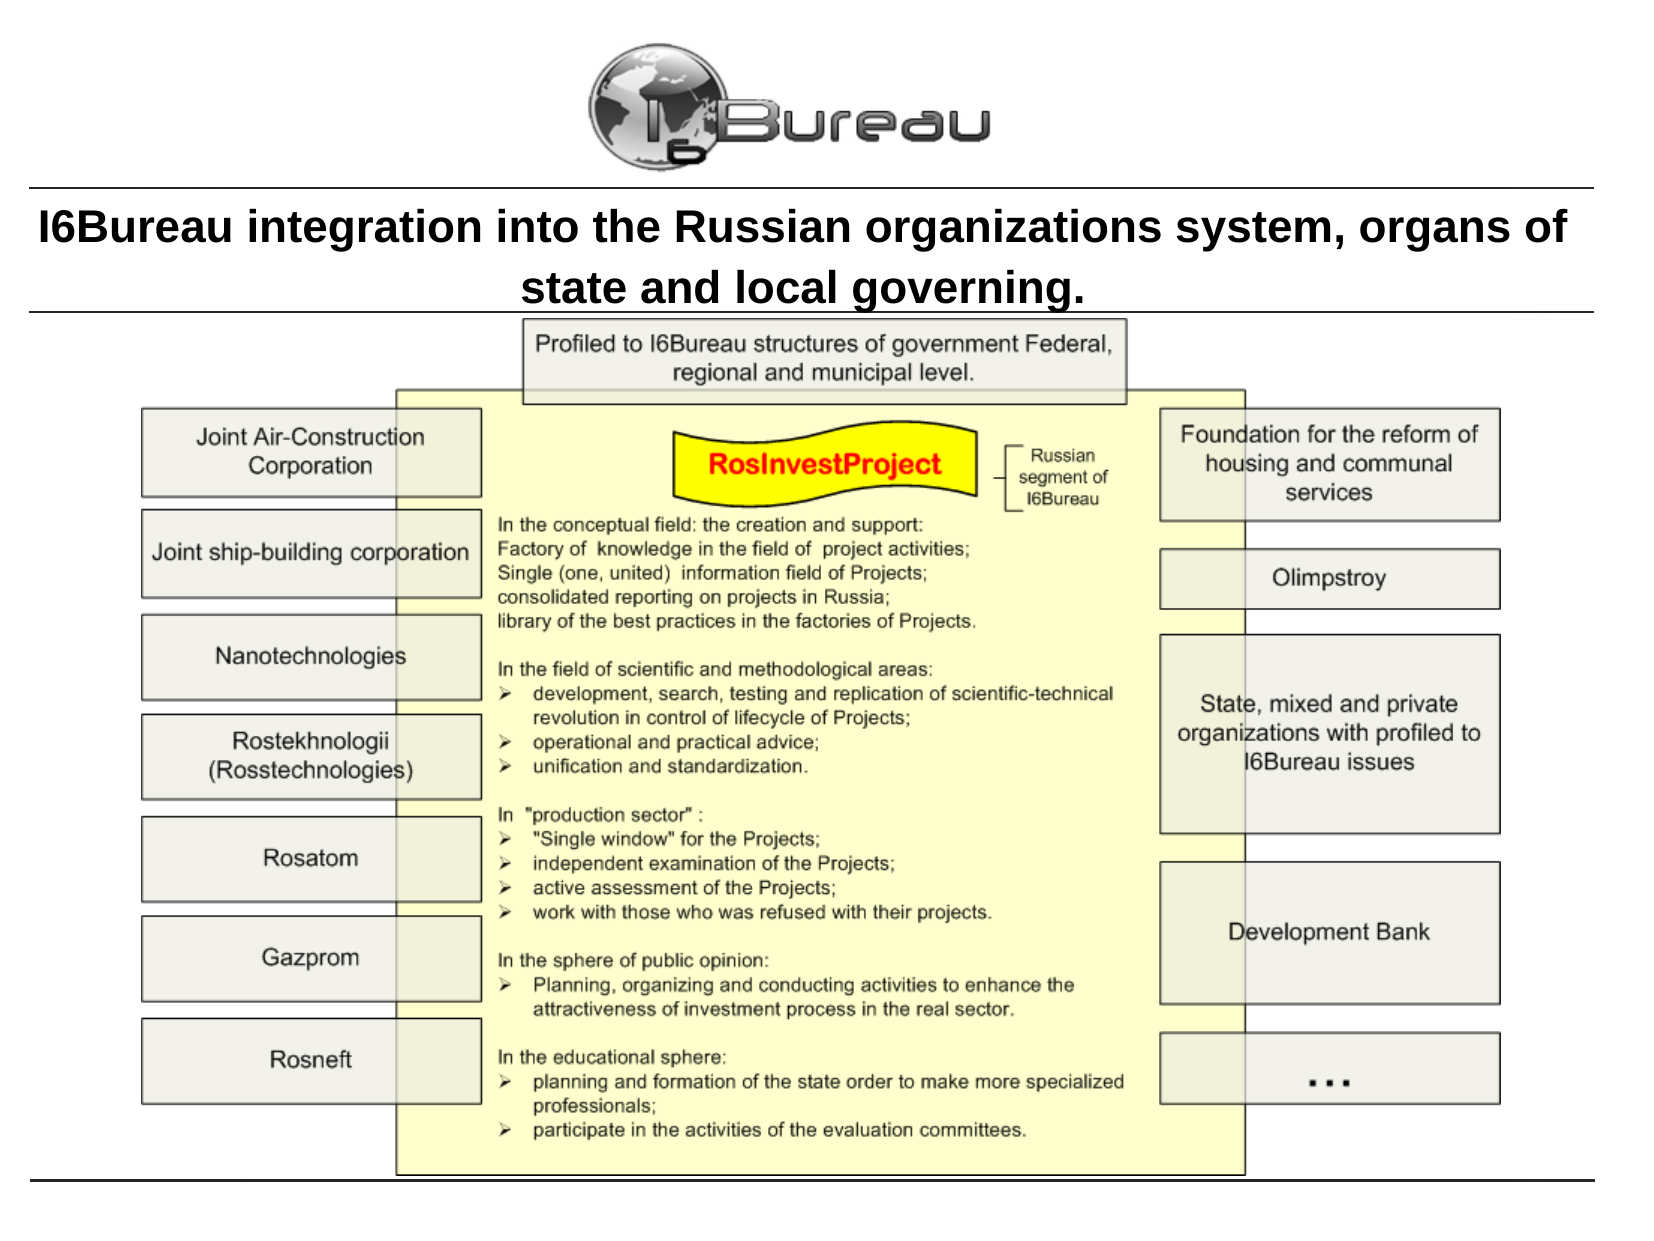

# I6Bureau integration into the Russian organizations system, organs of state and local governing.